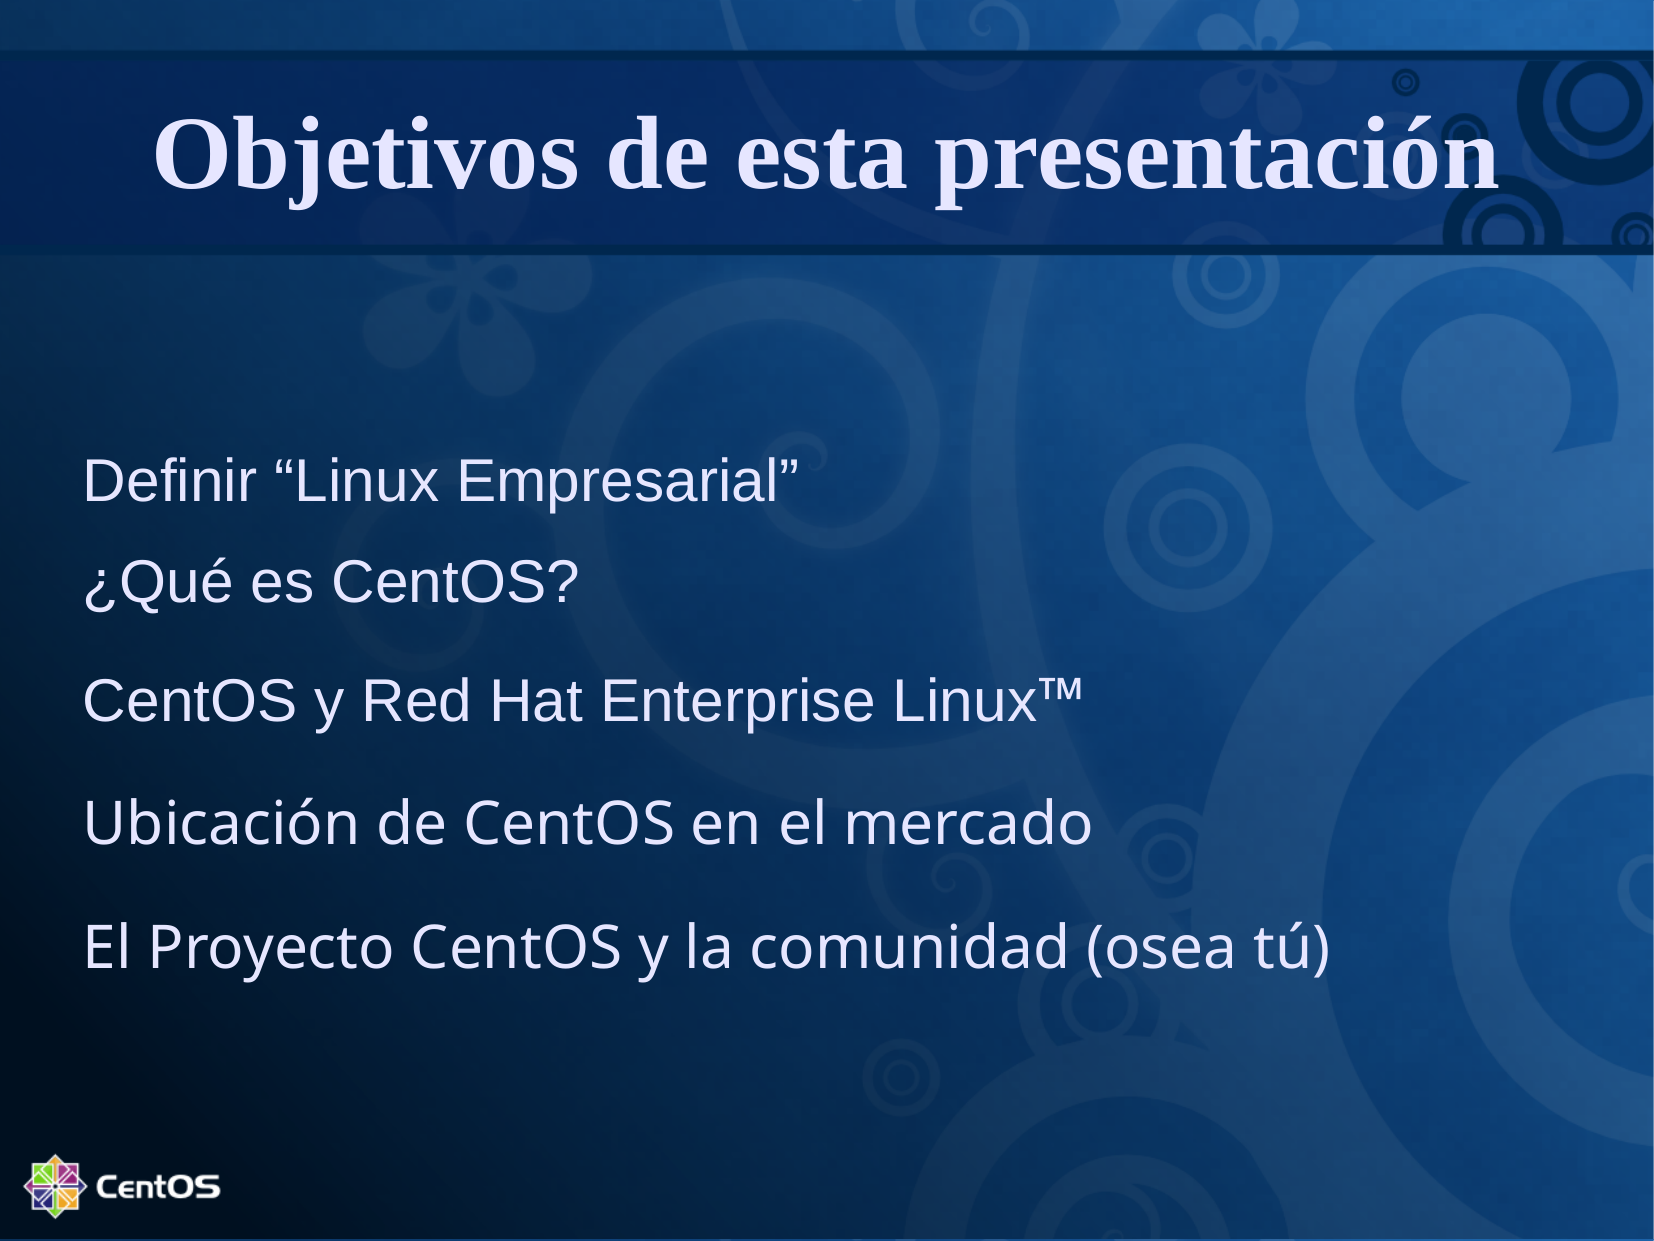

# Objetivos de esta presentación
Definir “Linux Empresarial”
¿Qué es CentOS?
CentOS y Red Hat Enterprise Linux™
Ubicación de CentOS en el mercado
El Proyecto CentOS y la comunidad (osea tú)